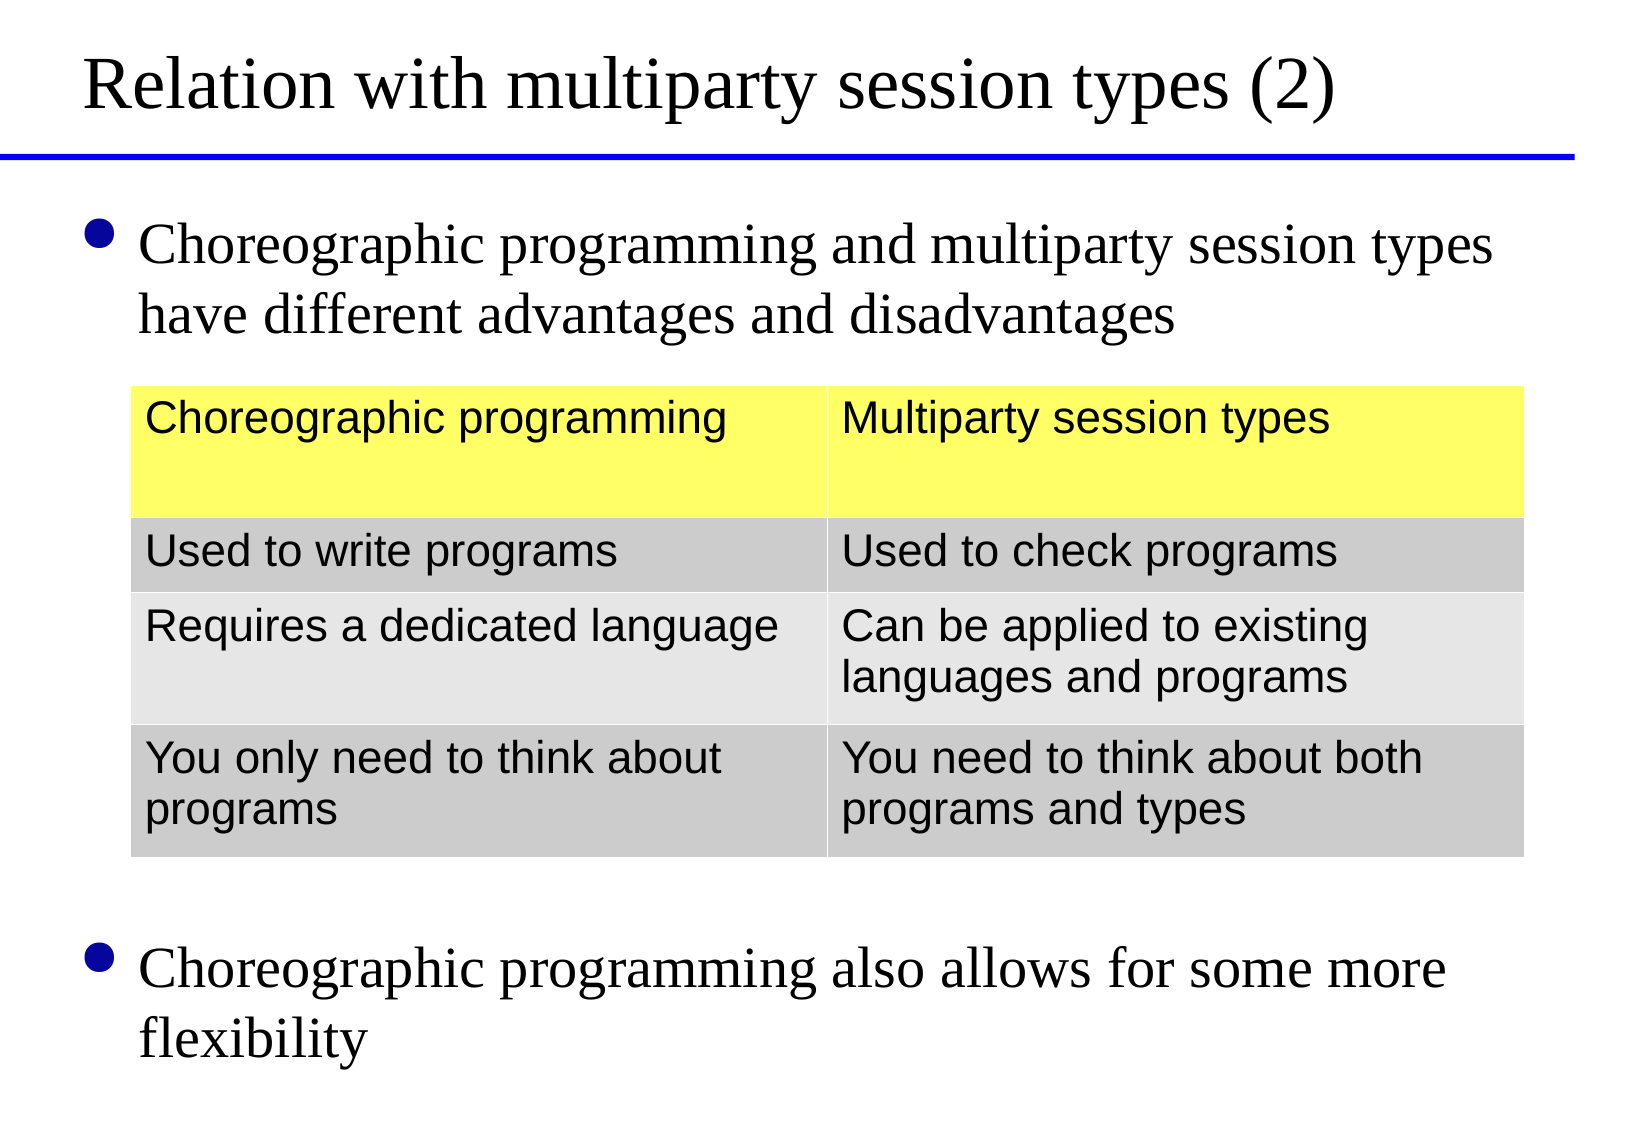

# Relation with multiparty session types (2)
Choreographic programming and multiparty session types have different advantages and disadvantages
Choreographic programming also allows for some more flexibility
| Choreographic programming | Multiparty session types |
| --- | --- |
| Used to write programs | Used to check programs |
| Requires a dedicated language | Can be applied to existing languages and programs |
| You only need to think about programs | You need to think about both programs and types |